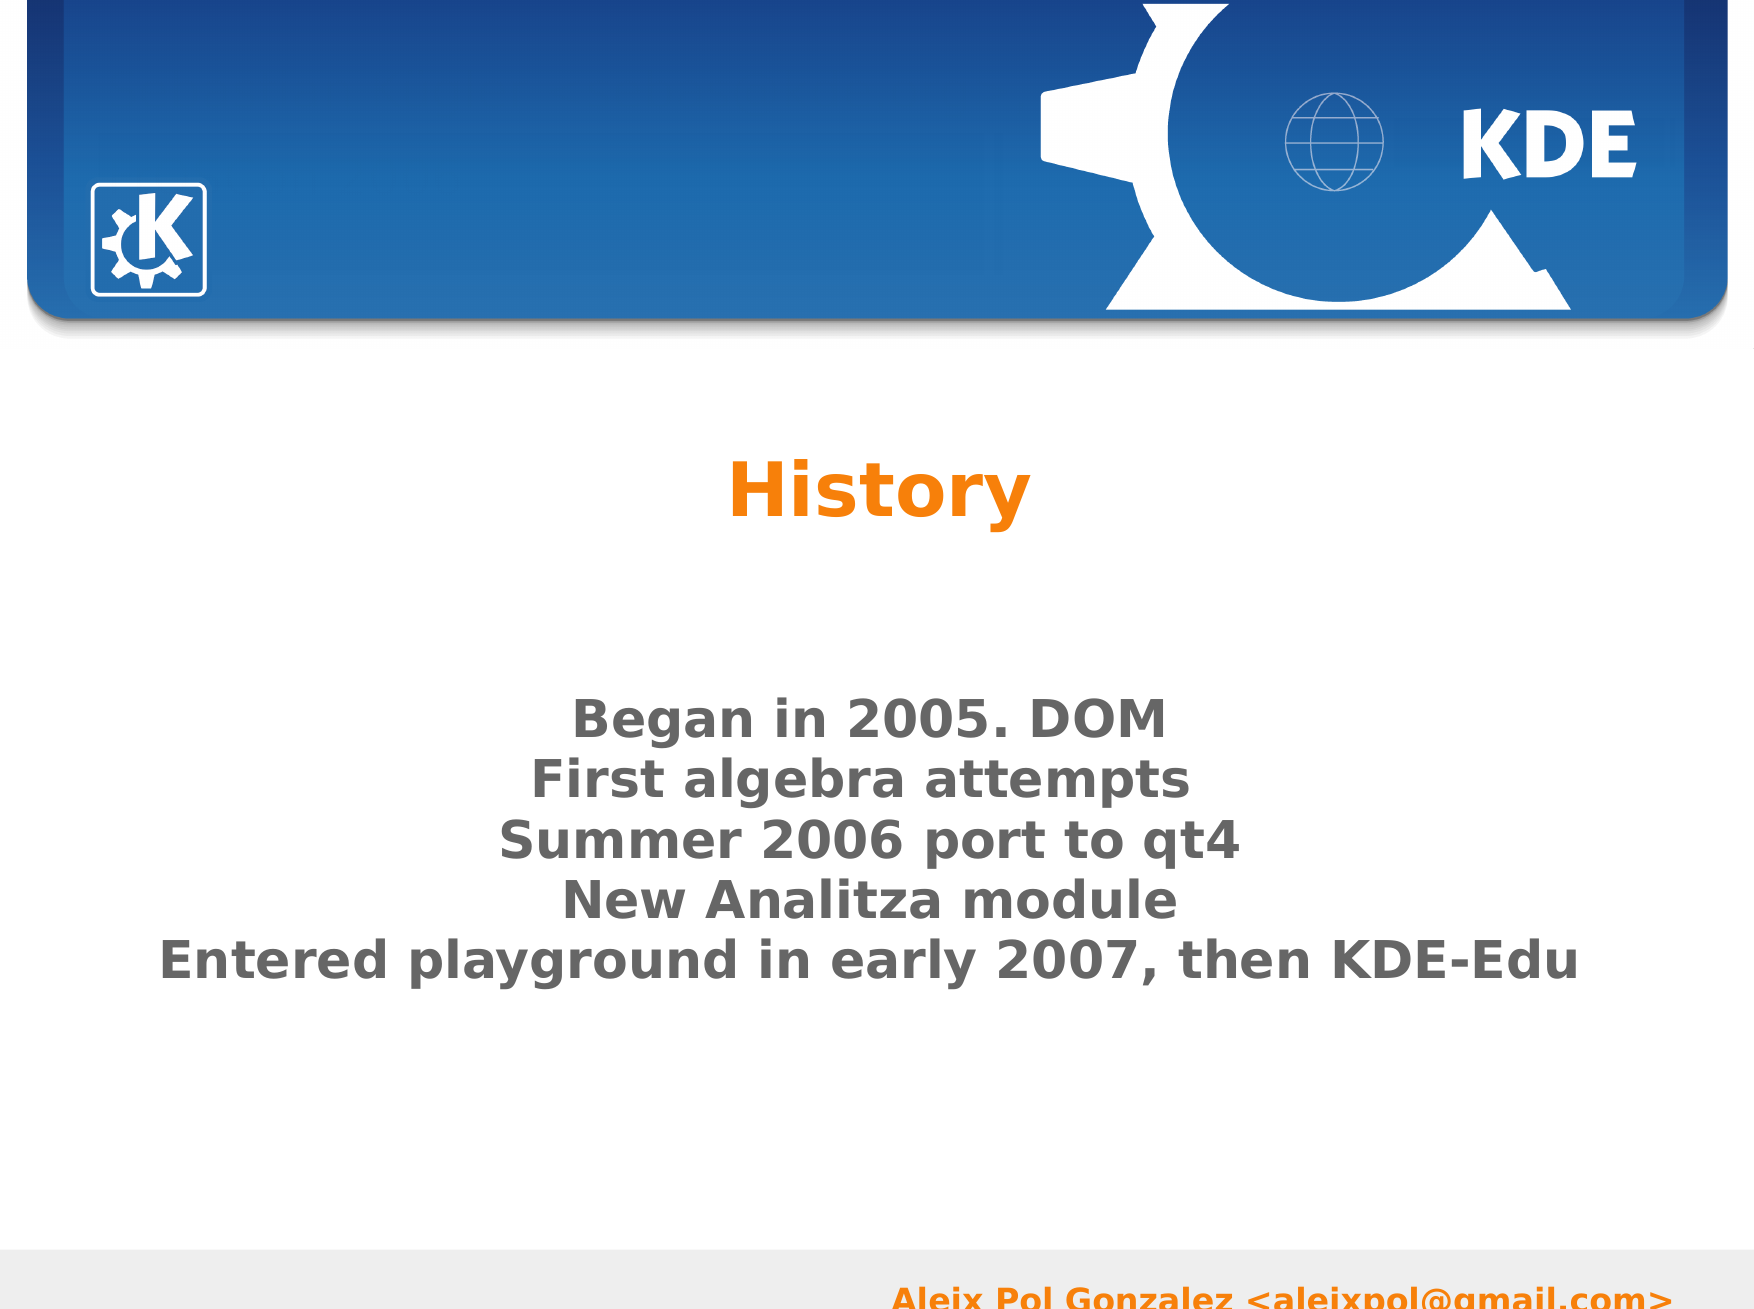

History
 Began in 2005. DOM
First algebra attempts
 Summer 2006 port to qt4
 New Analitza module
 Entered playground in early 2007, then KDE-Edu